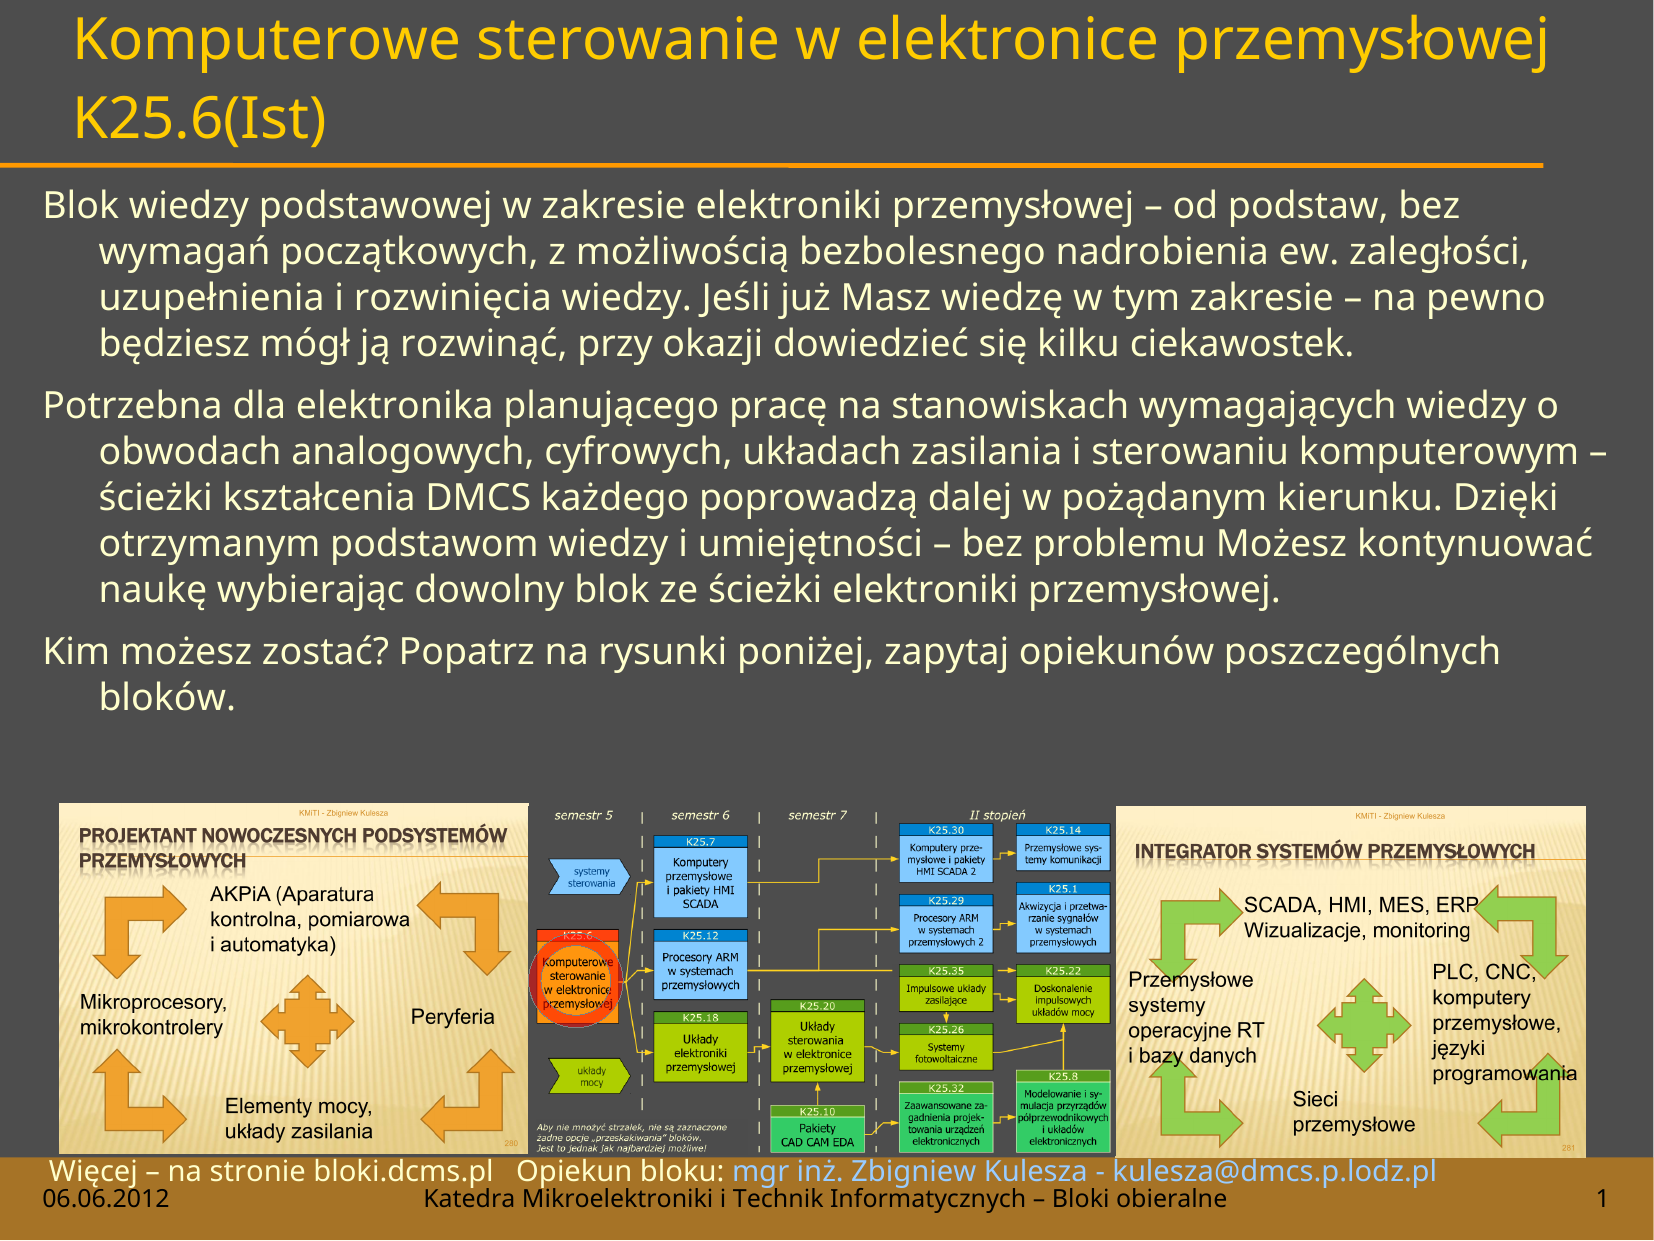

# Komputerowe sterowanie w elektronice przemysłowej K25.6(Ist)
Blok wiedzy podstawowej w zakresie elektroniki przemysłowej – od podstaw, bez wymagań początkowych, z możliwością bezbolesnego nadrobienia ew. zaległości, uzupełnienia i rozwinięcia wiedzy. Jeśli już Masz wiedzę w tym zakresie – na pewno będziesz mógł ją rozwinąć, przy okazji dowiedzieć się kilku ciekawostek.
Potrzebna dla elektronika planującego pracę na stanowiskach wymagających wiedzy o obwodach analogowych, cyfrowych, układach zasilania i sterowaniu komputerowym – ścieżki kształcenia DMCS każdego poprowadzą dalej w pożądanym kierunku. Dzięki otrzymanym podstawom wiedzy i umiejętności – bez problemu Możesz kontynuować naukę wybierając dowolny blok ze ścieżki elektroniki przemysłowej.
Kim możesz zostać? Popatrz na rysunki poniżej, zapytaj opiekunów poszczególnych bloków.
Więcej – na stronie bloki.dcms.pl Opiekun bloku: mgr inż. Zbigniew Kulesza - kulesza@dmcs.p.lodz.pl
06.06.2012
Katedra Mikroelektroniki i Technik Informatycznych – Bloki obieralne
1